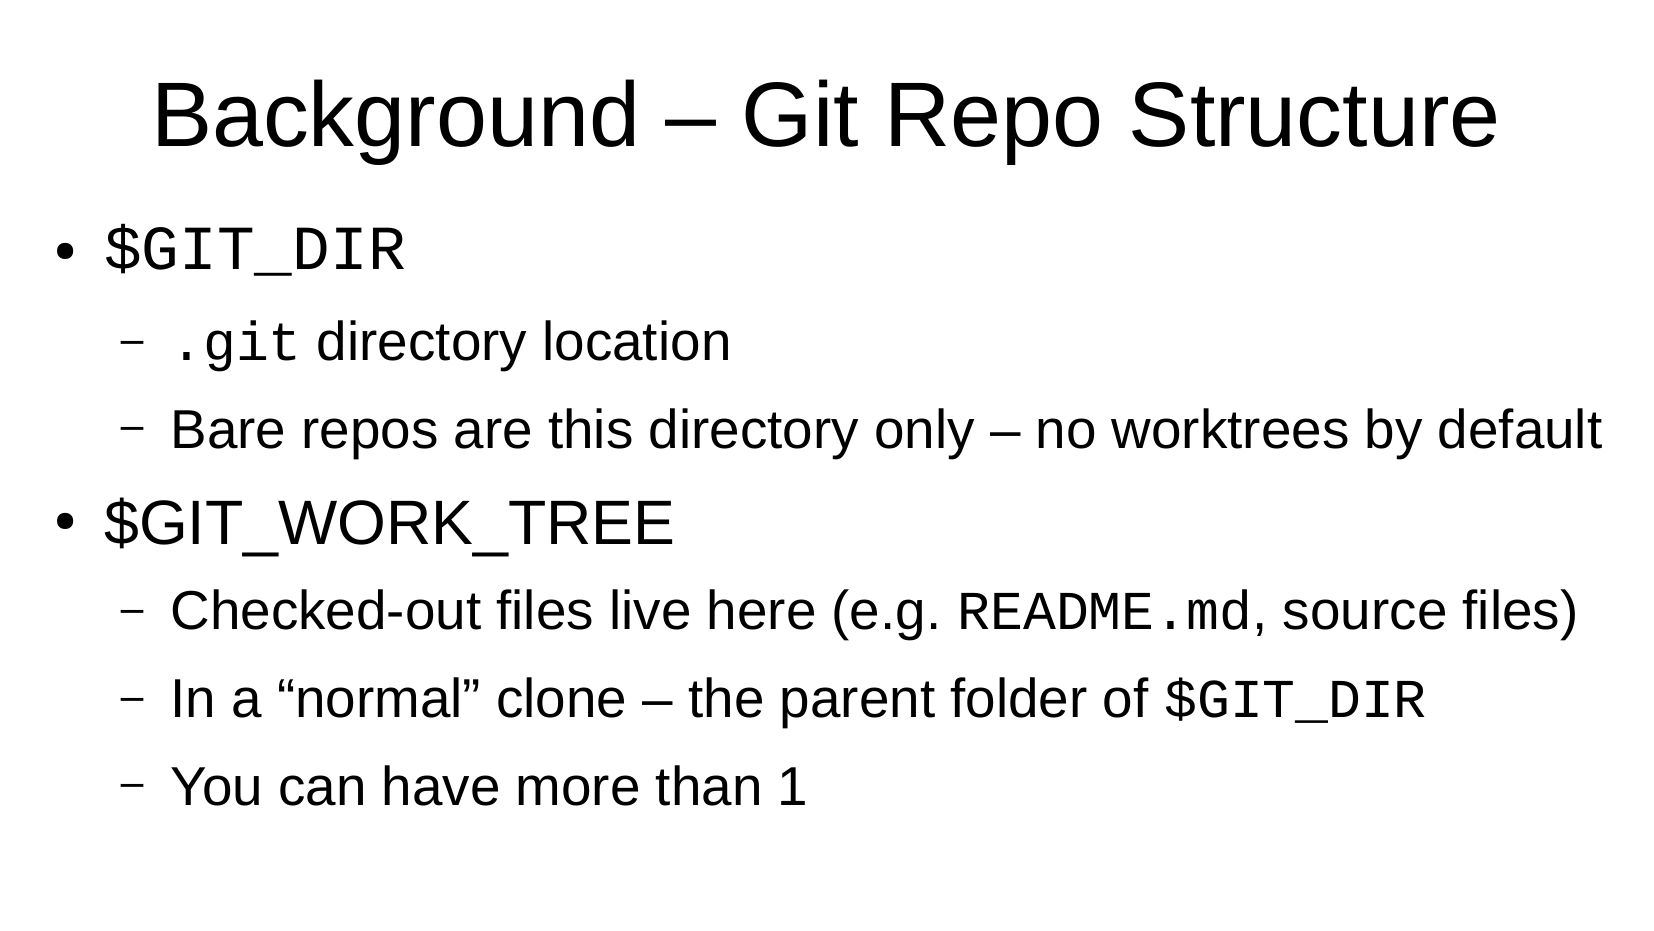

# Background – Git Repo Structure
$GIT_DIR
.git directory location
Bare repos are this directory only – no worktrees by default
$GIT_WORK_TREE
Checked-out files live here (e.g. README.md, source files)
In a “normal” clone – the parent folder of $GIT_DIR
You can have more than 1